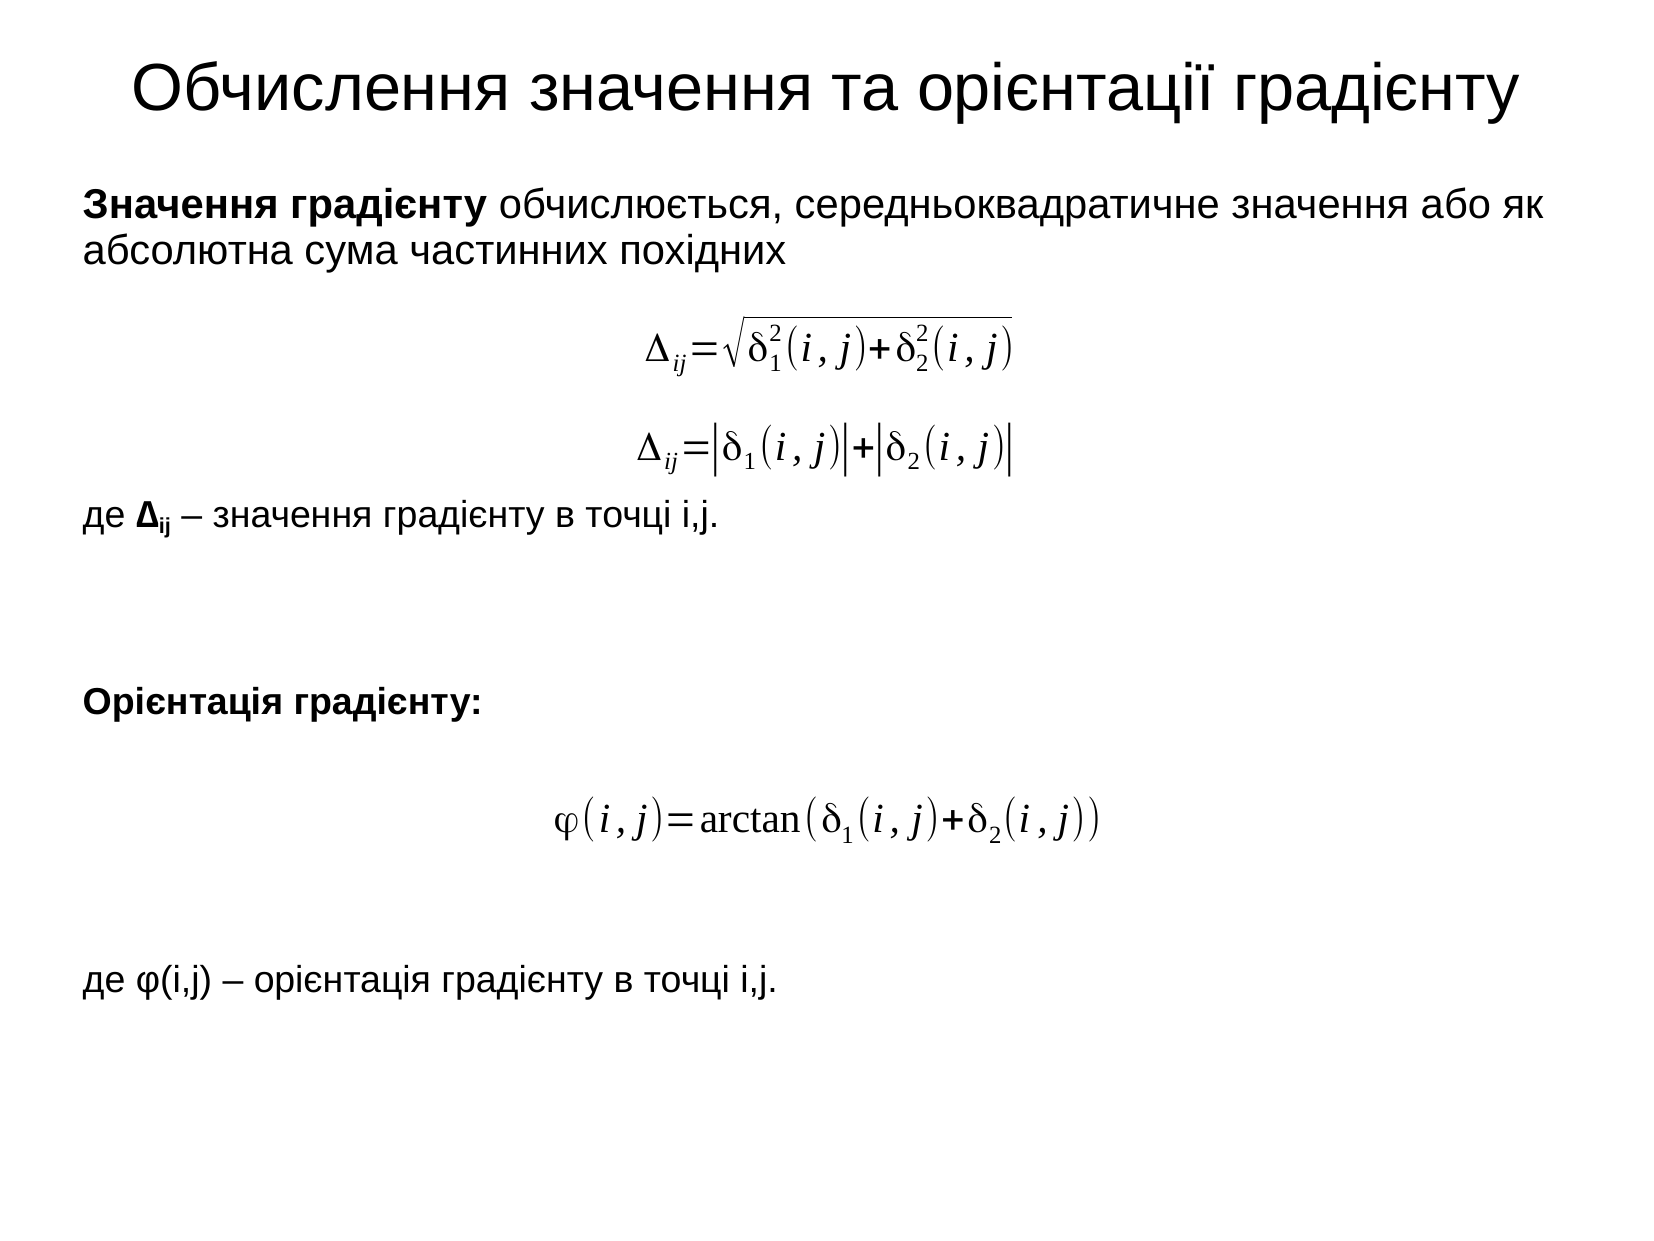

# Обчислення значення та орієнтації градієнту
Значення градієнту обчислюється, середньоквадратичне значення або як абсолютна сума частинних похідних
де ∆ij – значення градієнту в точці i,j.
Орієнтація градієнту:
де φ(i,j) – орієнтація градієнту в точці i,j.